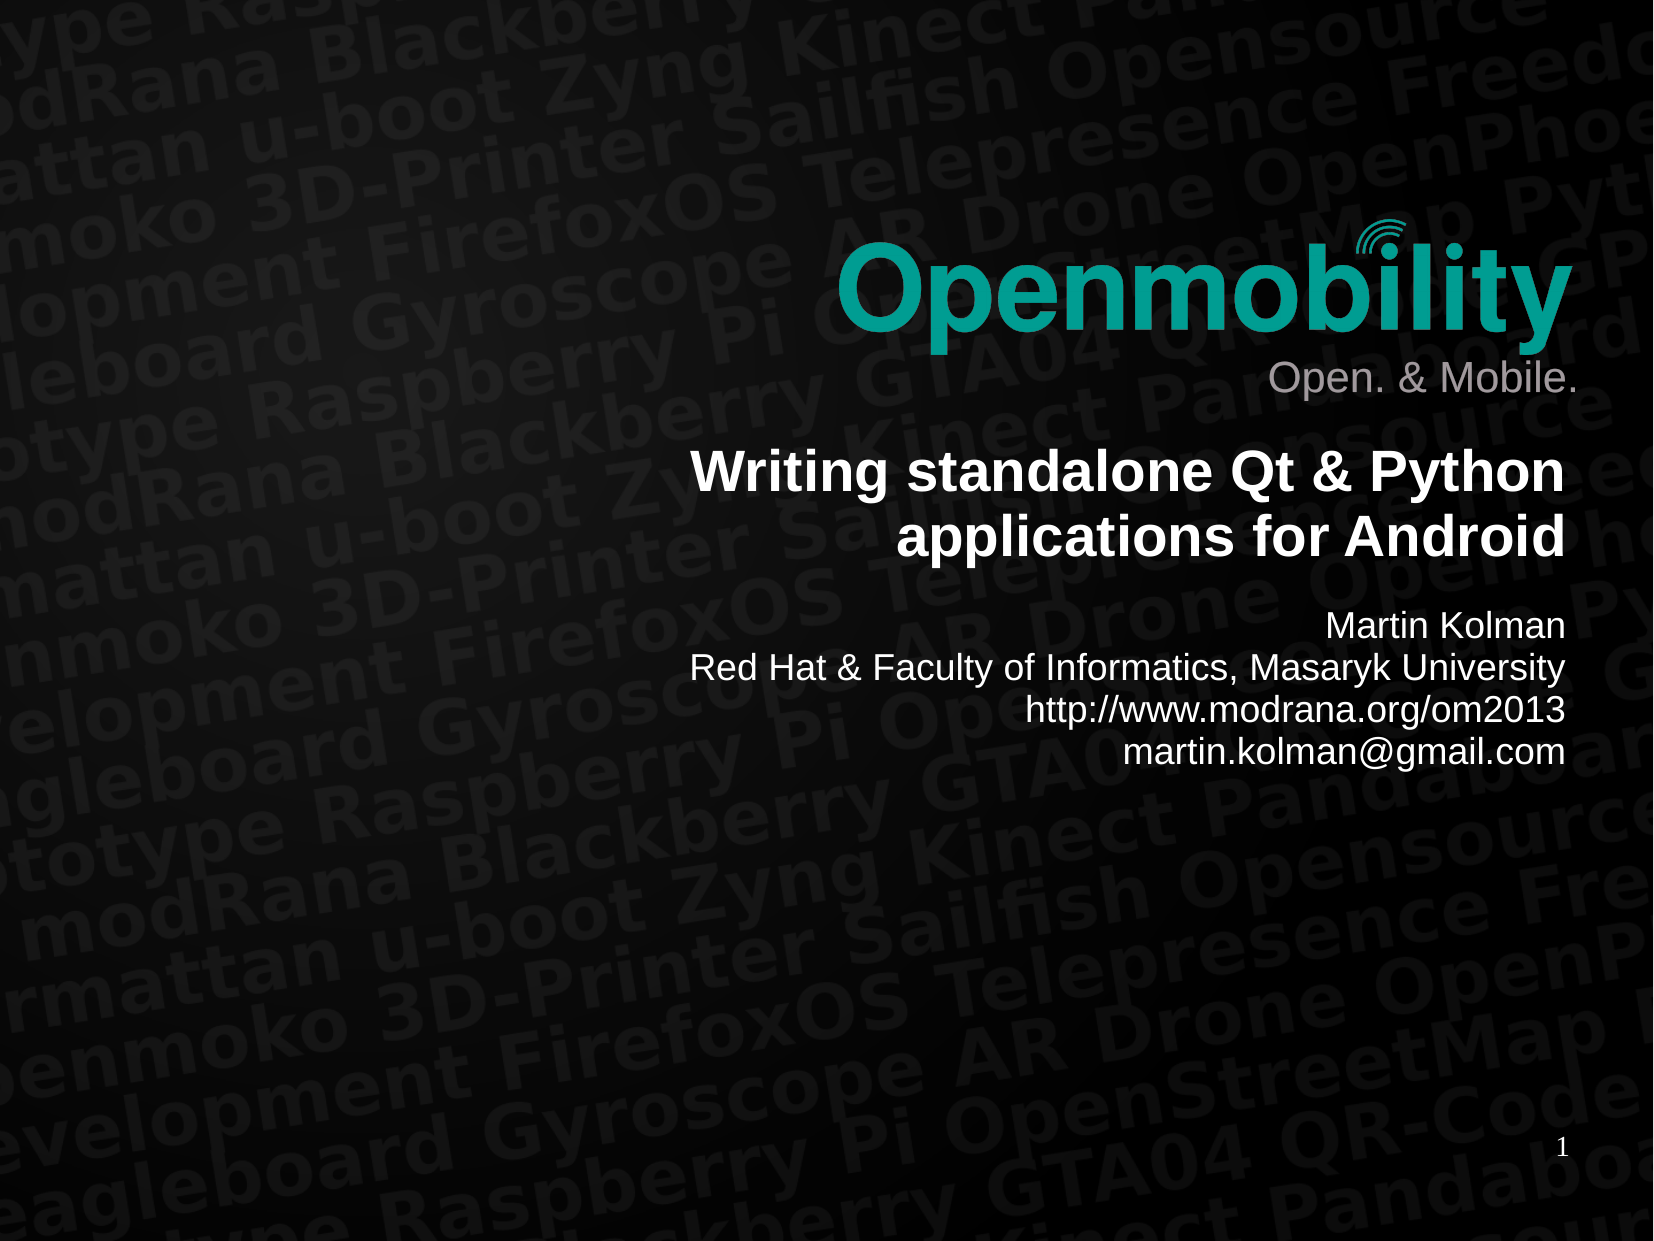

# Writing standalone Qt & Python applications for Android
Martin Kolman
Red Hat & Faculty of Informatics, Masaryk University
http://www.modrana.org/om2013
martin.kolman@gmail.com
1